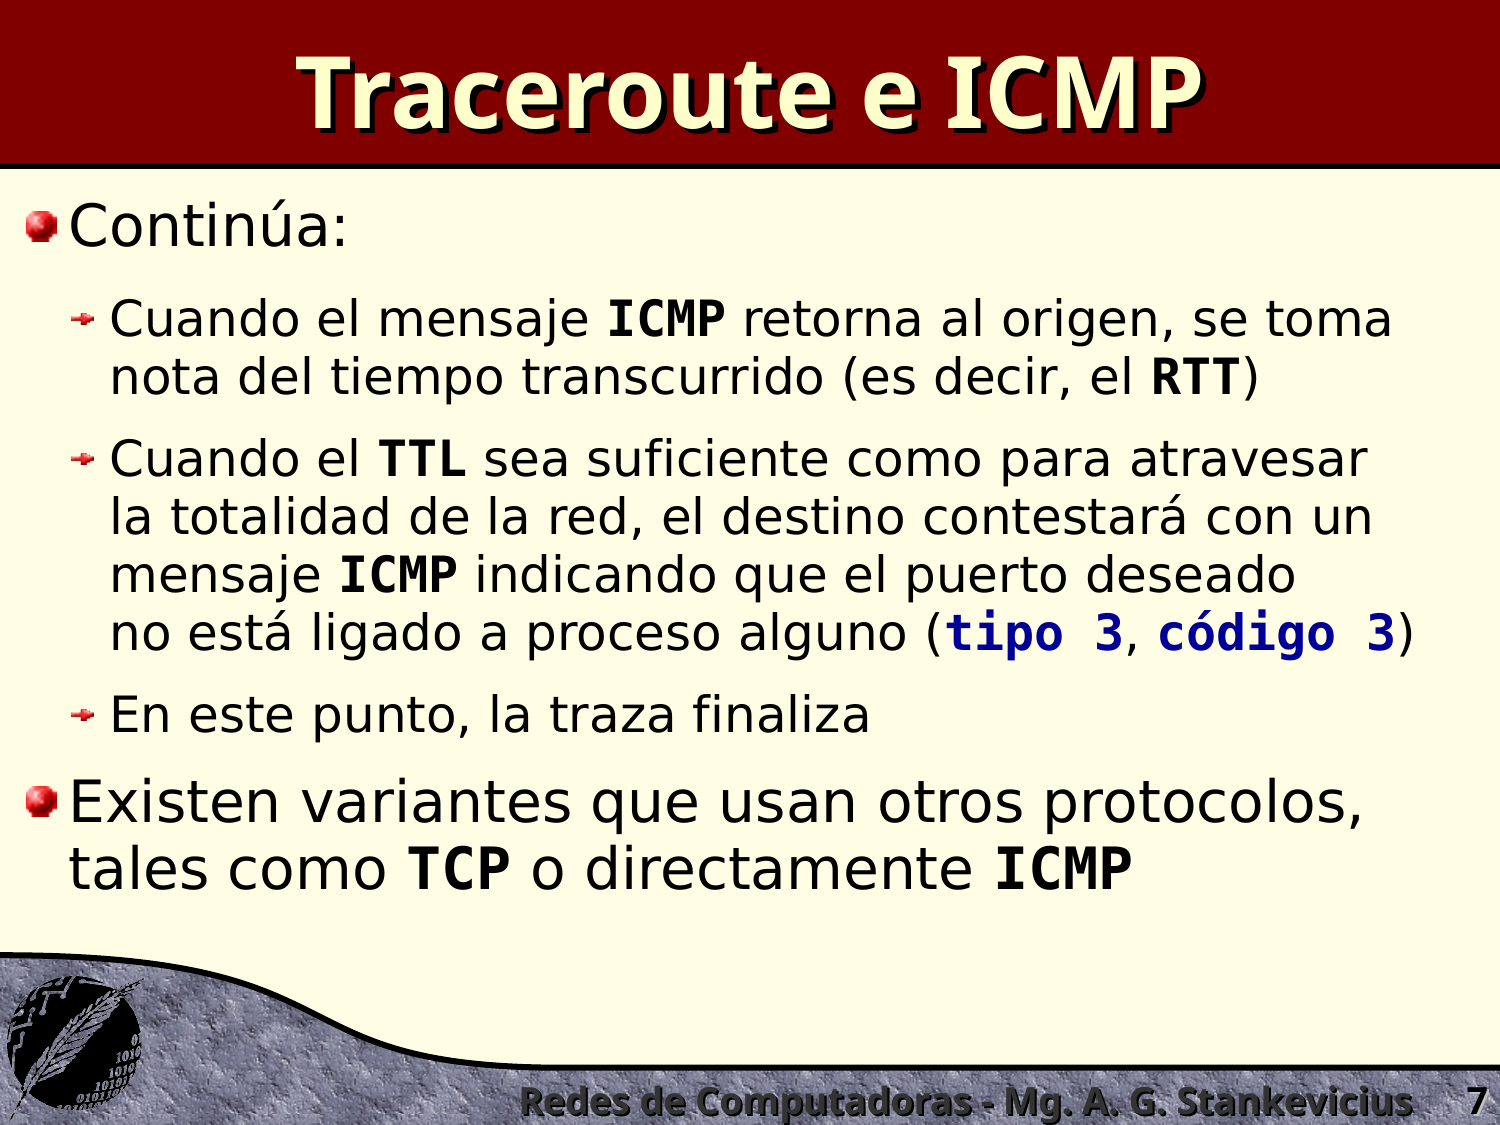

# Traceroute e ICMP
Continúa:
Cuando el mensaje ICMP retorna al origen, se toma nota del tiempo transcurrido (es decir, el RTT)
Cuando el TTL sea suficiente como para atravesar
la totalidad de la red, el destino contestará con un mensaje ICMP indicando que el puerto deseado
no está ligado a proceso alguno (tipo 3, código 3)
En este punto, la traza finaliza
Existen variantes que usan otros protocolos, tales como TCP o directamente ICMP
7